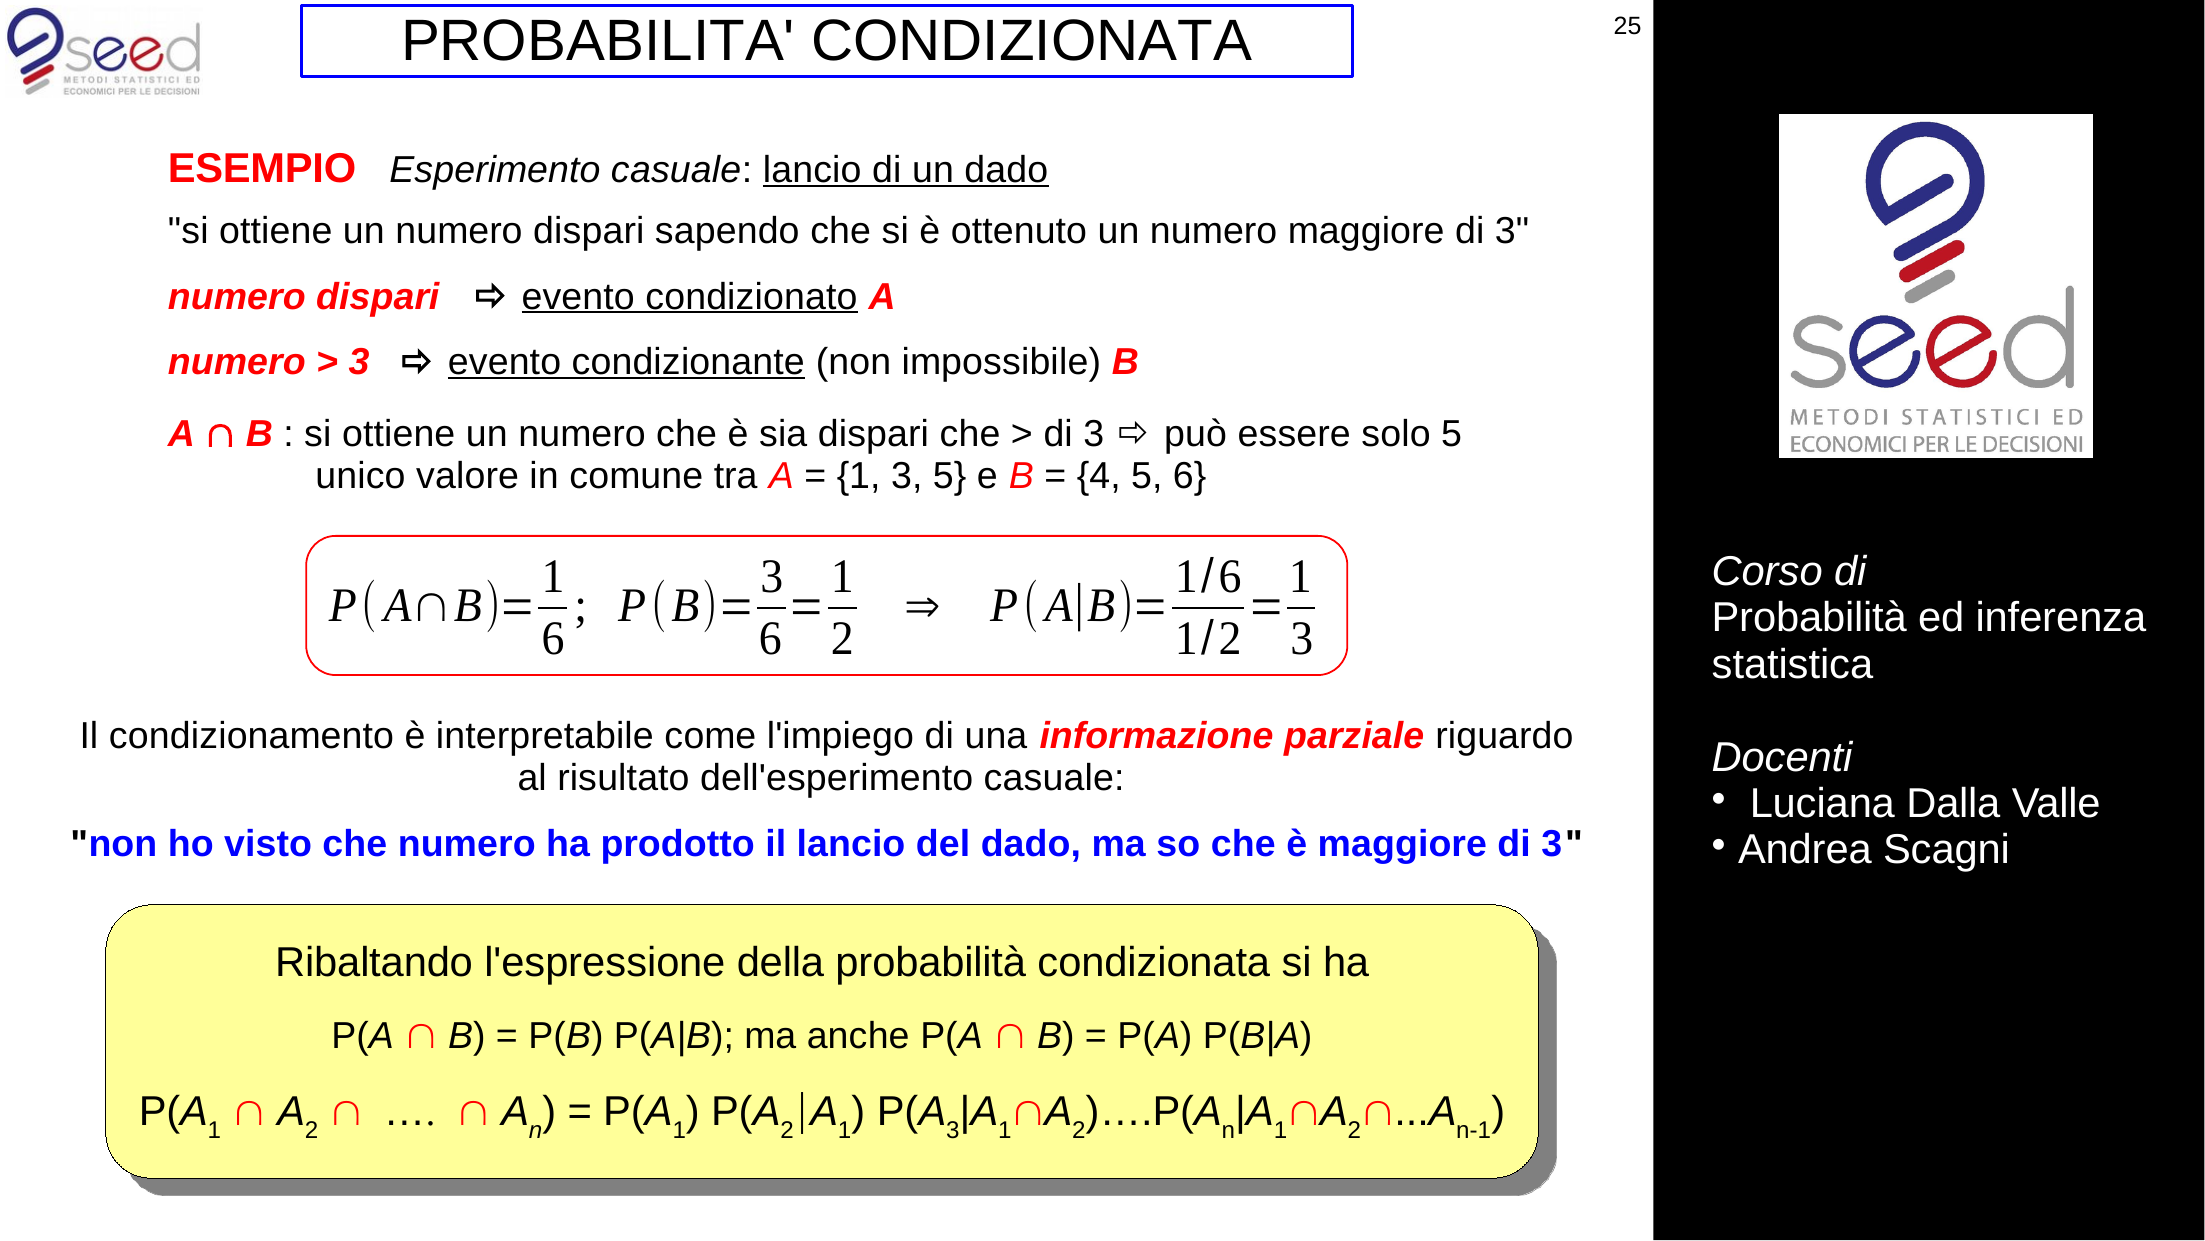

PROBABILITA' CONDIZIONATA
ESEMPIO	Esperimento casuale: lancio di un dado
"si ottiene un numero dispari sapendo che si è ottenuto un numero maggiore di 3"
numero dispari	  evento condizionato A
numero > 3	  evento condizionante (non impossibile) B
A ∩ B : si ottiene un numero che è sia dispari che > di 3  può essere solo 5
		unico valore in comune tra A = {1, 3, 5} e B = {4, 5, 6}
Il condizionamento è interpretabile come l'impiego di una informazione parziale riguardo al risultato dell'esperimento casuale:
"non ho visto che numero ha prodotto il lancio del dado, ma so che è maggiore di 3"
Ribaltando l'espressione della probabilità condizionata si ha
P(A ∩ B) = P(B) P(A|B); ma anche P(A ∩ B) = P(A) P(B|A)
P(A1 ∩ A2 ∩ …. ∩ An) = P(A1) P(A2|A1) P(A3|A1∩A2)….P(An|A1∩A2∩...An-1)